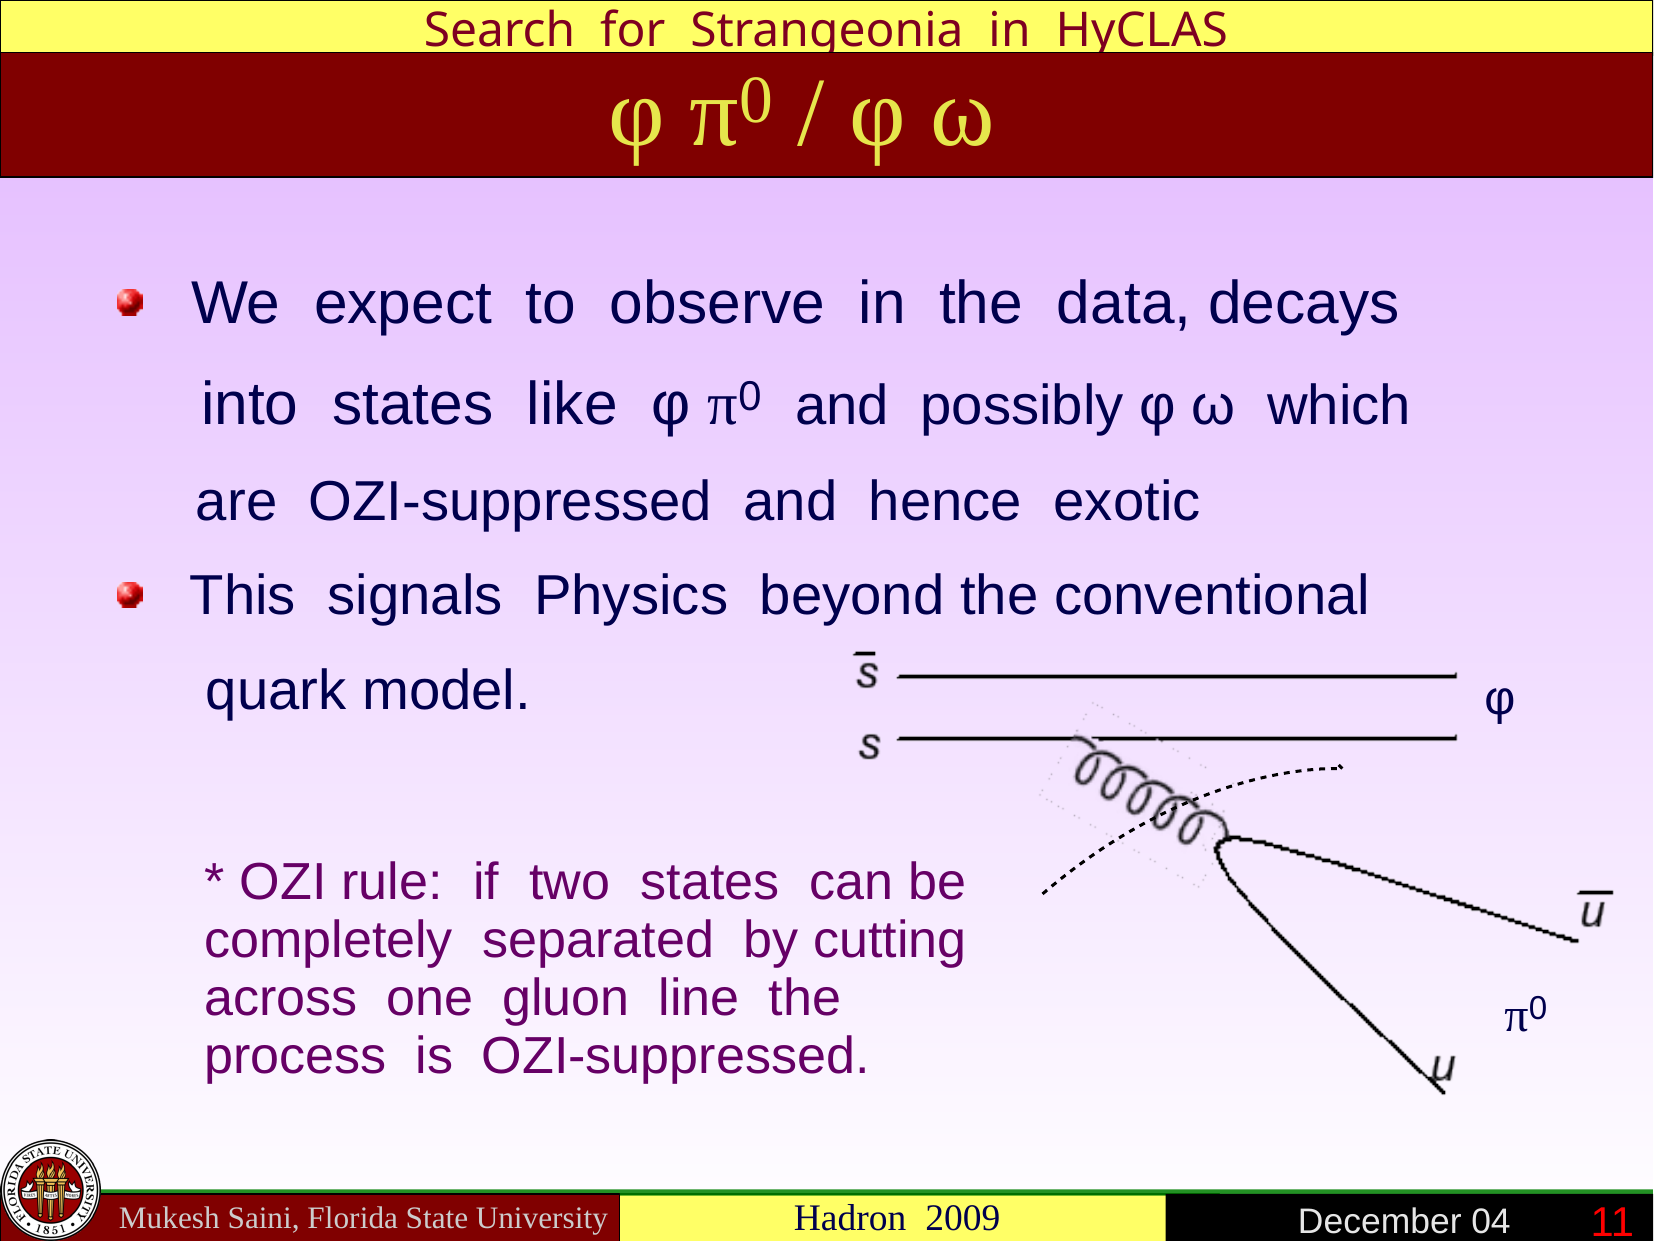

φ π0 / φ ω
 We expect to observe in the data, decays into states like φ π0 and possibly φ ω which are OZI-suppressed and hence exotic
 This signals Physics beyond the conventional
 quark model.
φ
π0
* OZI rule: if two states can be completely separated by cutting across one gluon line the
process is OZI-suppressed.